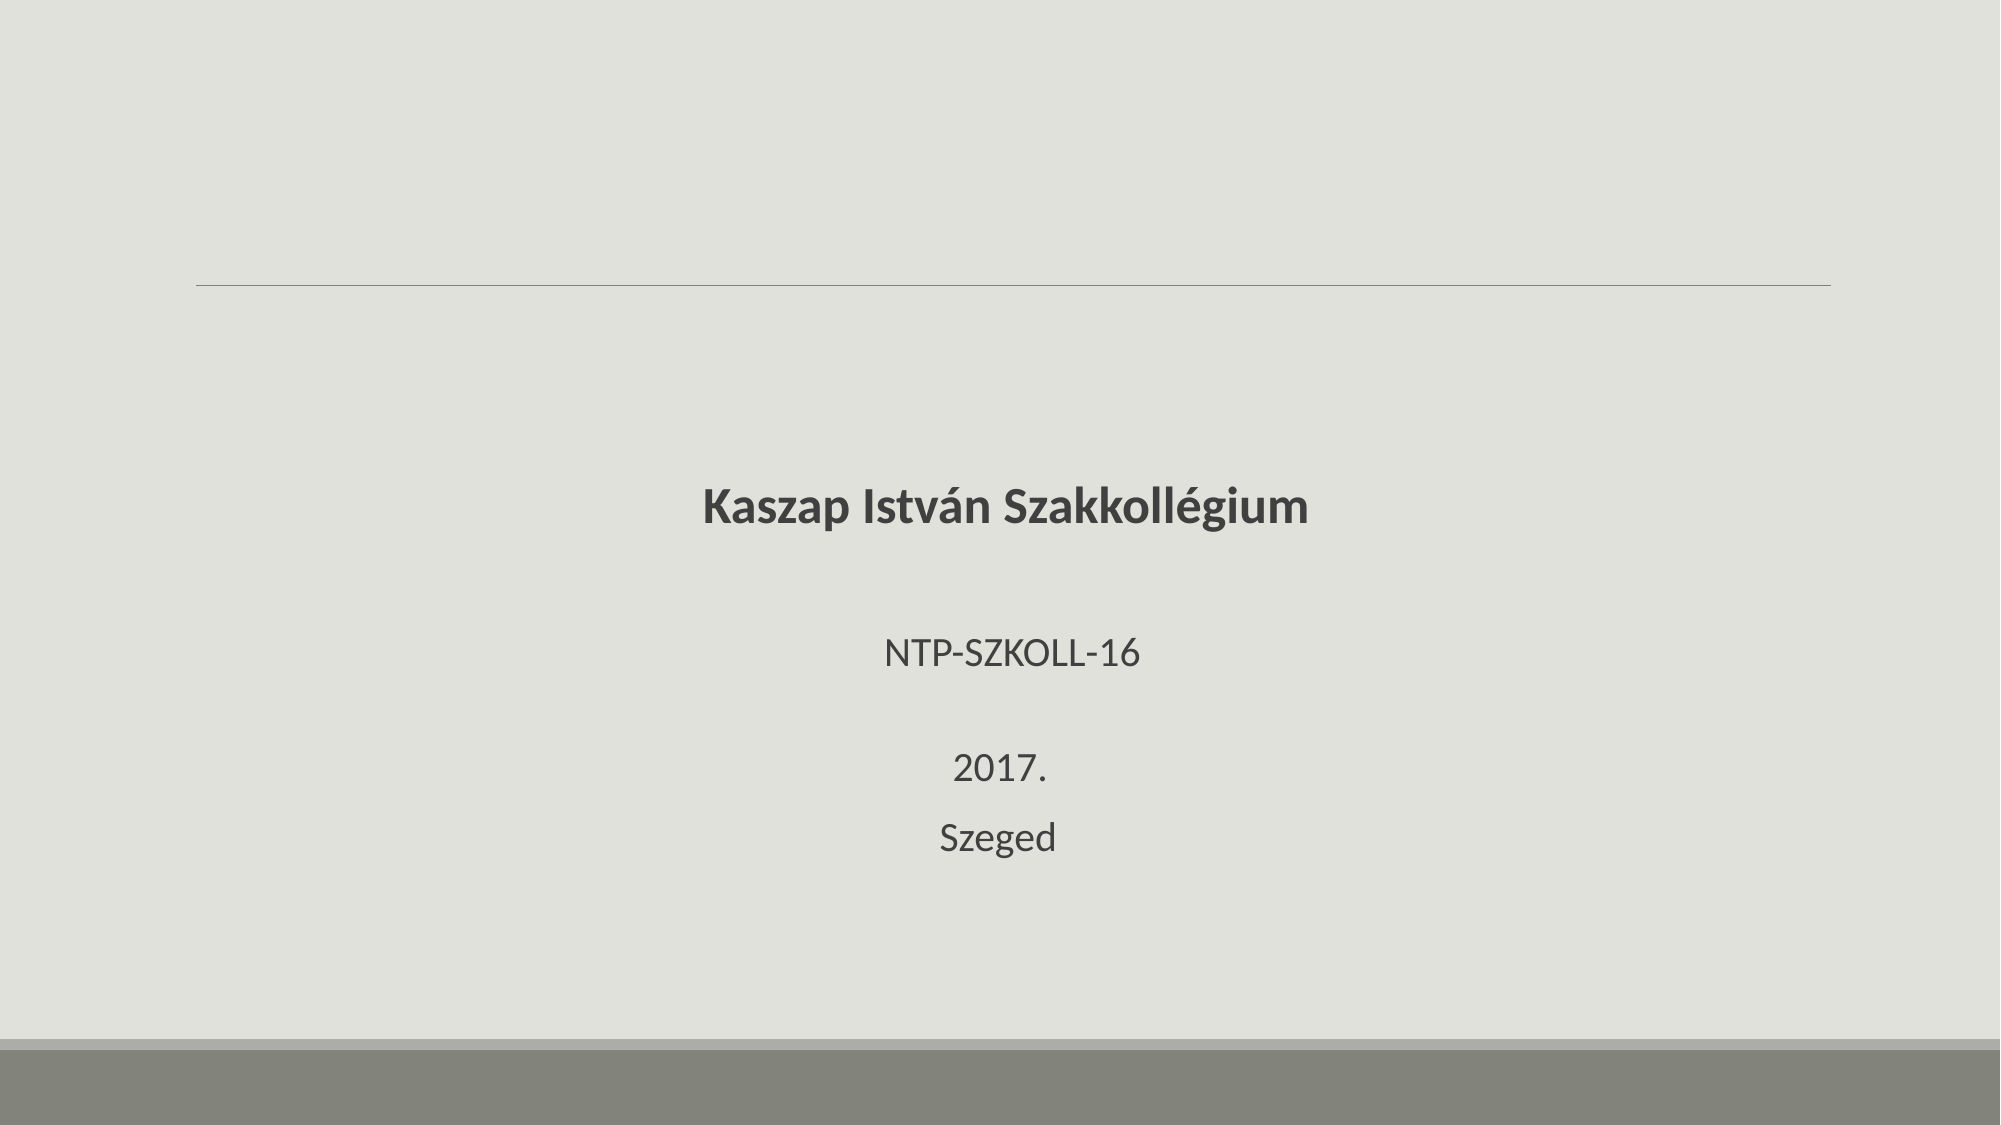

#
Kaszap István Szakkollégium
NTP-SZKOLL-16
 2017.
Szeged